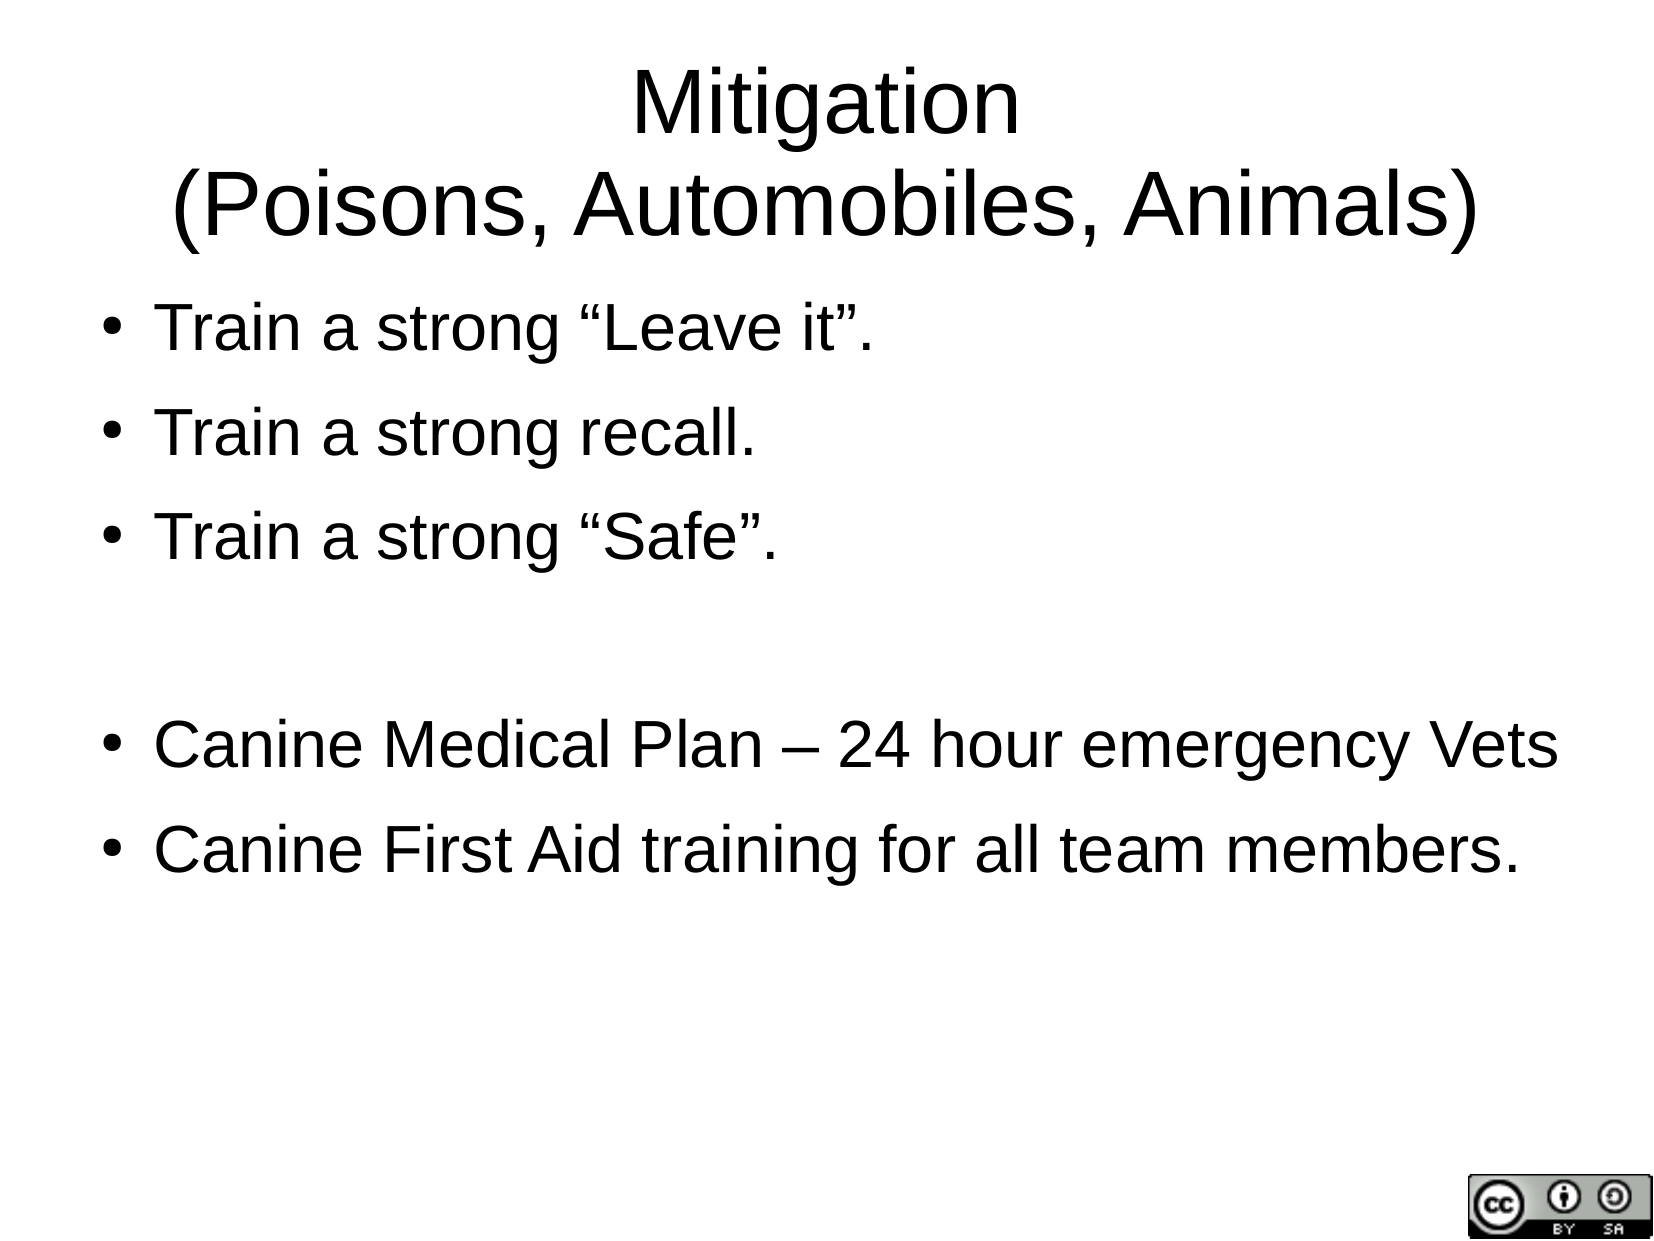

# Mitigation (Poisons, Automobiles, Animals)
Train a strong “Leave it”.
Train a strong recall.
Train a strong “Safe”.
Canine Medical Plan – 24 hour emergency Vets
Canine First Aid training for all team members.